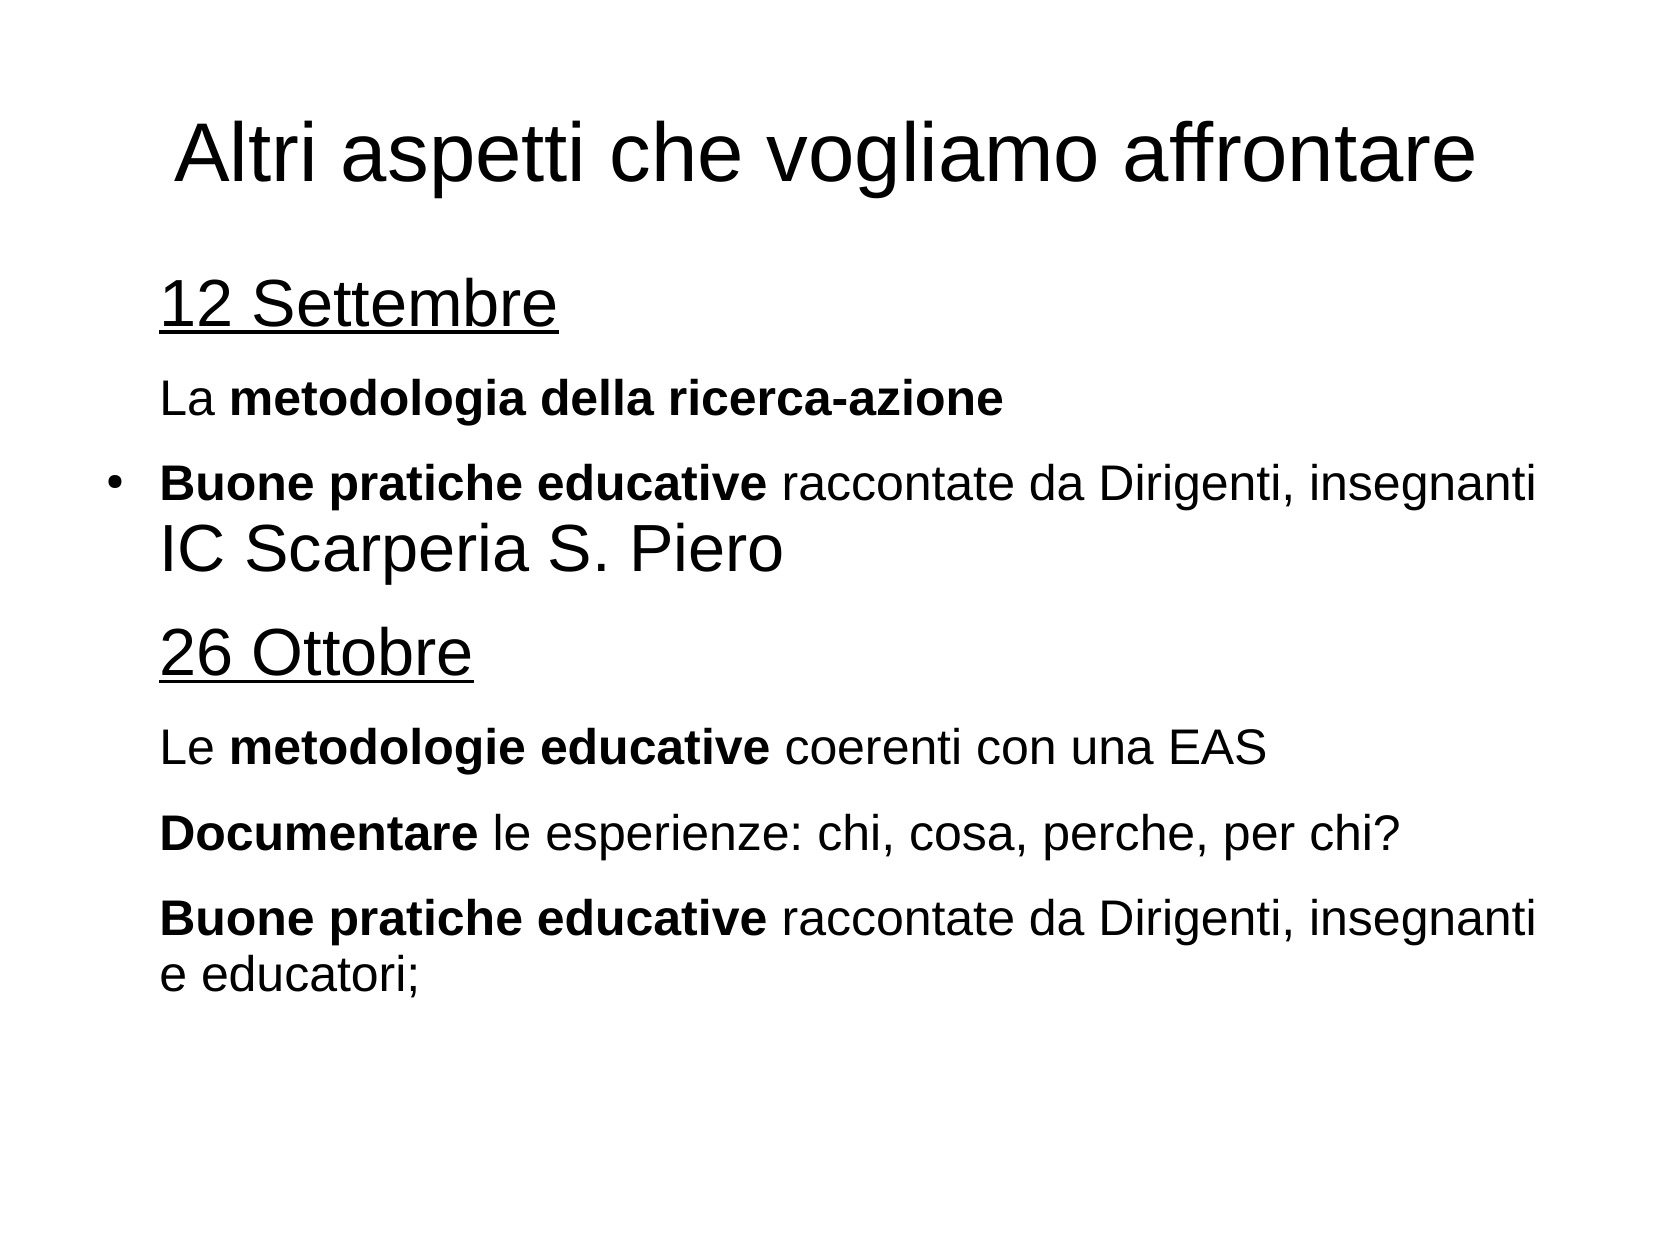

# Altri aspetti che vogliamo affrontare
12 Settembre
La metodologia della ricerca-azione
Buone pratiche educative raccontate da Dirigenti, insegnanti IC Scarperia S. Piero
26 Ottobre
Le metodologie educative coerenti con una EAS
Documentare le esperienze: chi, cosa, perche, per chi?
Buone pratiche educative raccontate da Dirigenti, insegnanti e educatori;